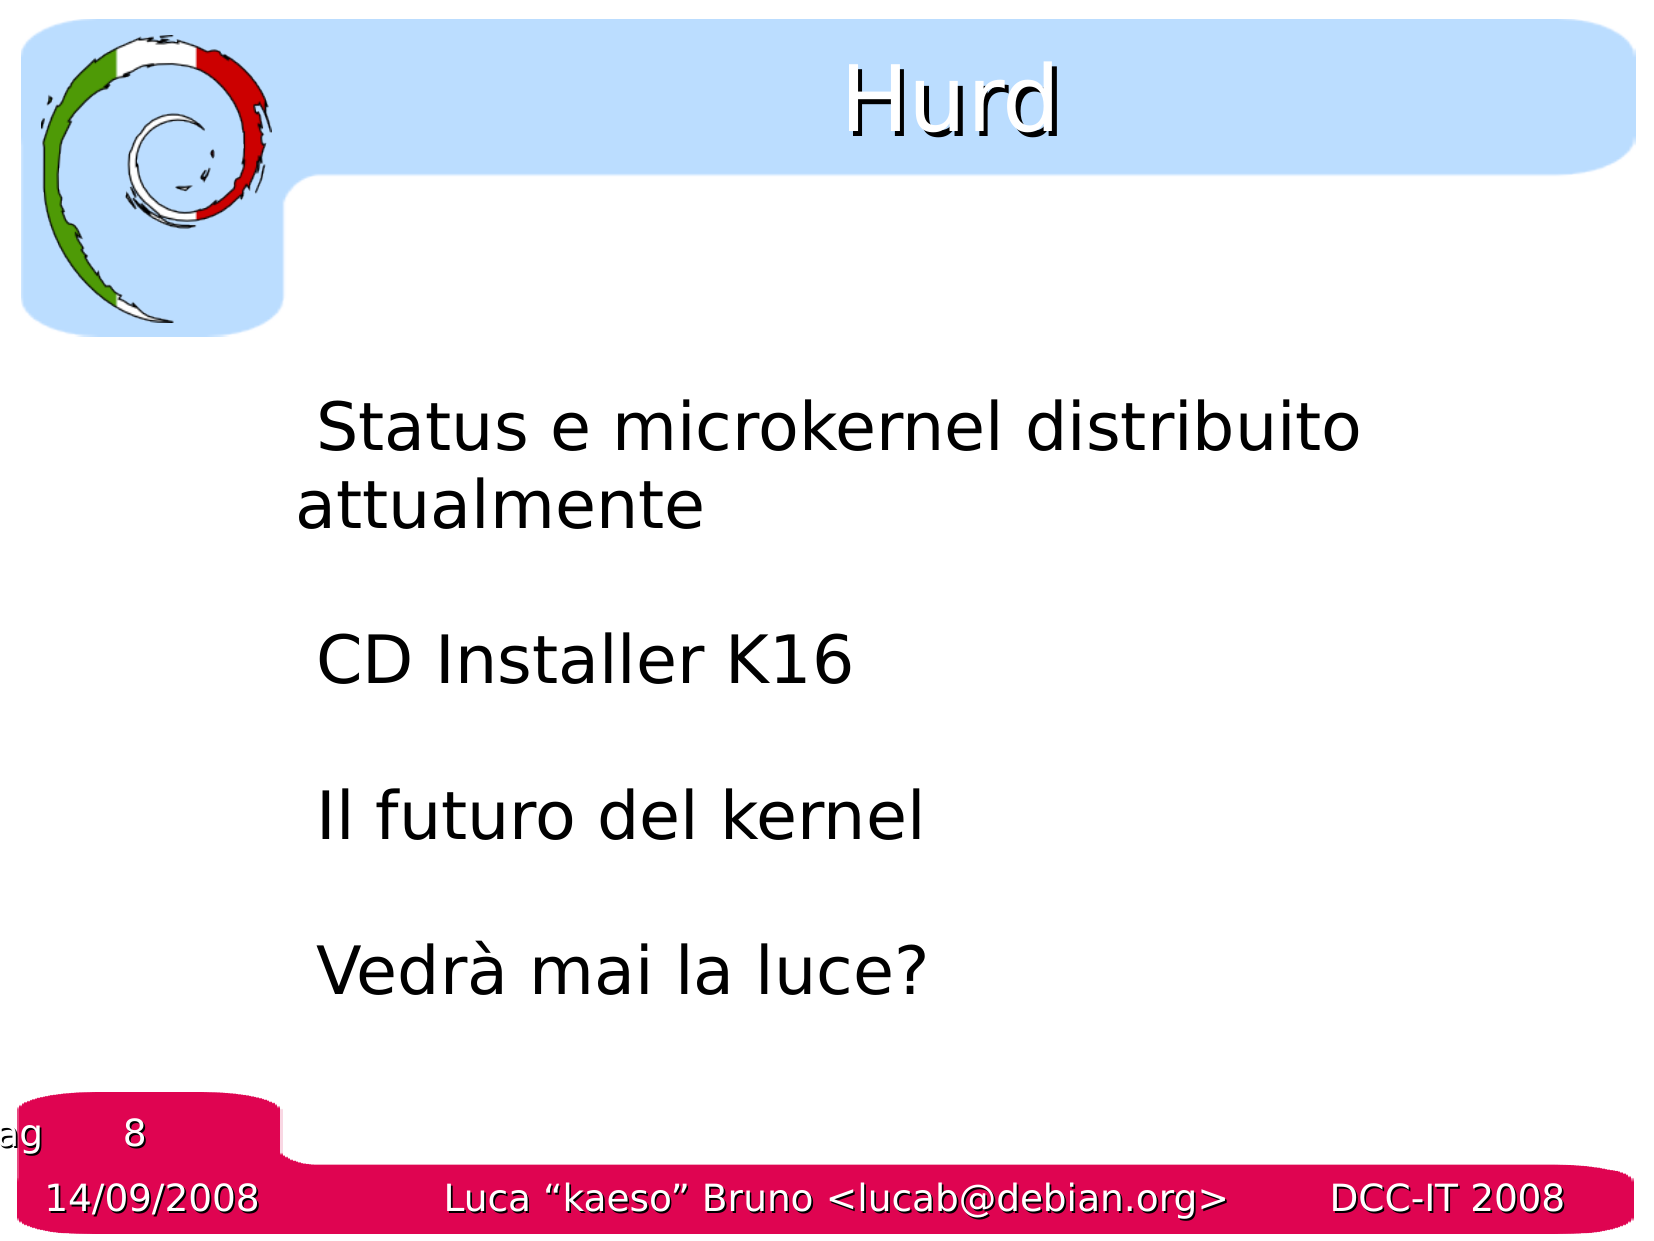

# Hurd
Pag
Luca “kaeso” Bruno <lucab@debian.org> 		DCC-IT 2008
14/09/2008
 Status e microkernel distribuito 			attualmente
 CD Installer K16
 Il futuro del kernel
 Vedrà mai la luce?